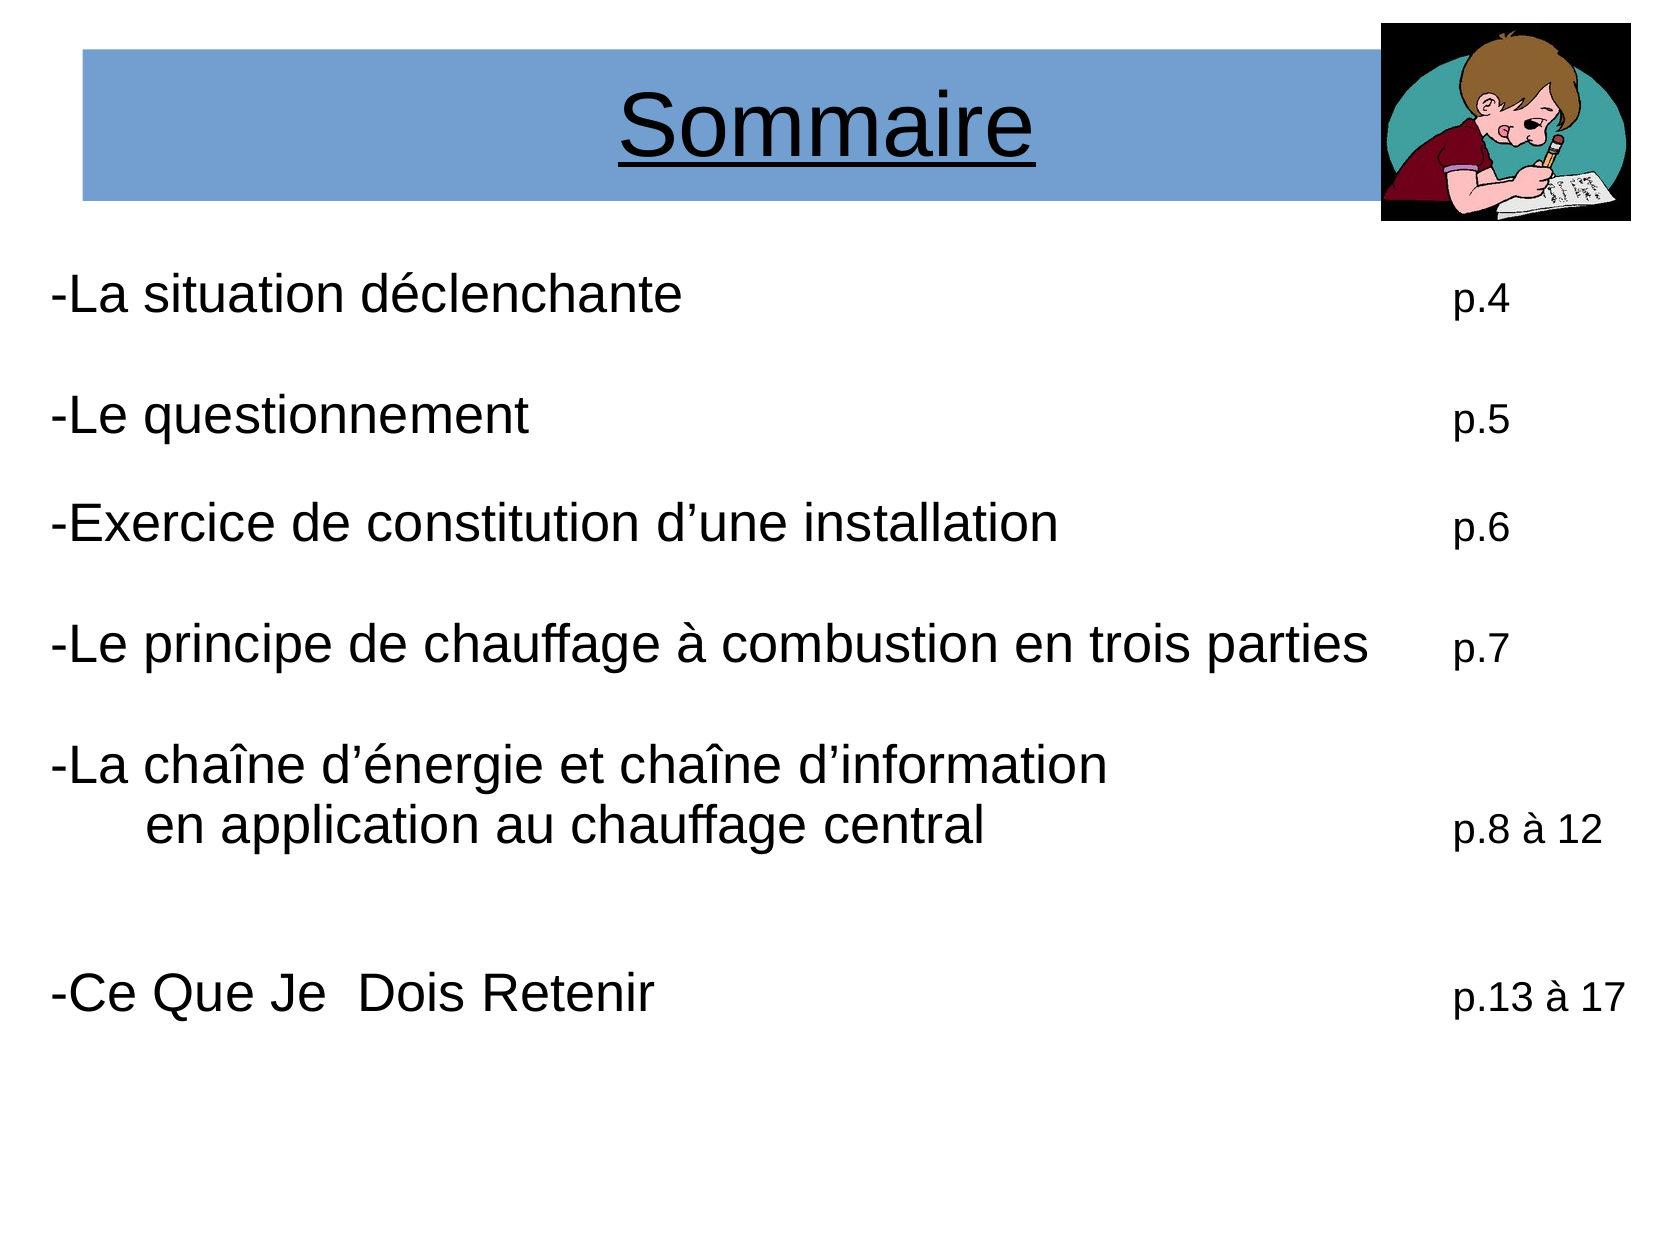

# Sommaire
-La situation déclenchante											p.4
-Le questionnement													p.5
-Exercice de constitution d’une installation						p.6
-Le principe de chauffage à combustion en trois parties		p.7
-La chaîne d’énergie et chaîne d’information				 en application au chauffage central							p.8 à 12
-Ce Que Je Dois Retenir 											p.13 à 17